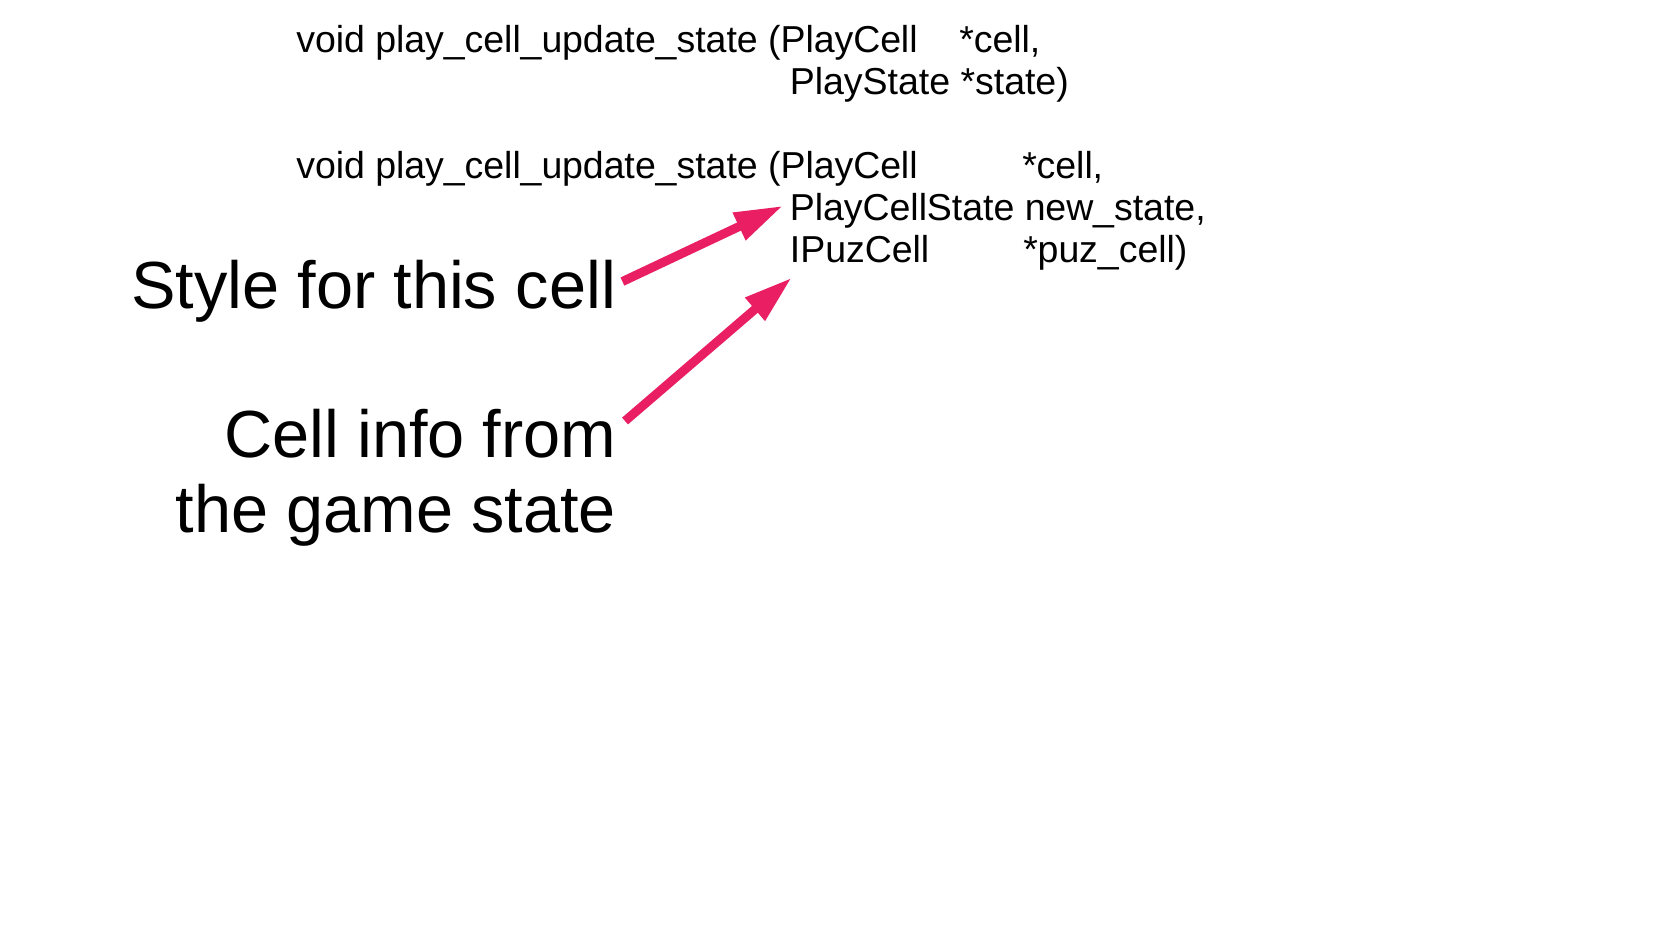

void play_cell_update_state (PlayCell *cell,
 PlayState *state)
void play_cell_update_state (PlayCell *cell,
 PlayCellState new_state,
 IPuzCell *puz_cell)
Style for this cell
Cell info from
the game state